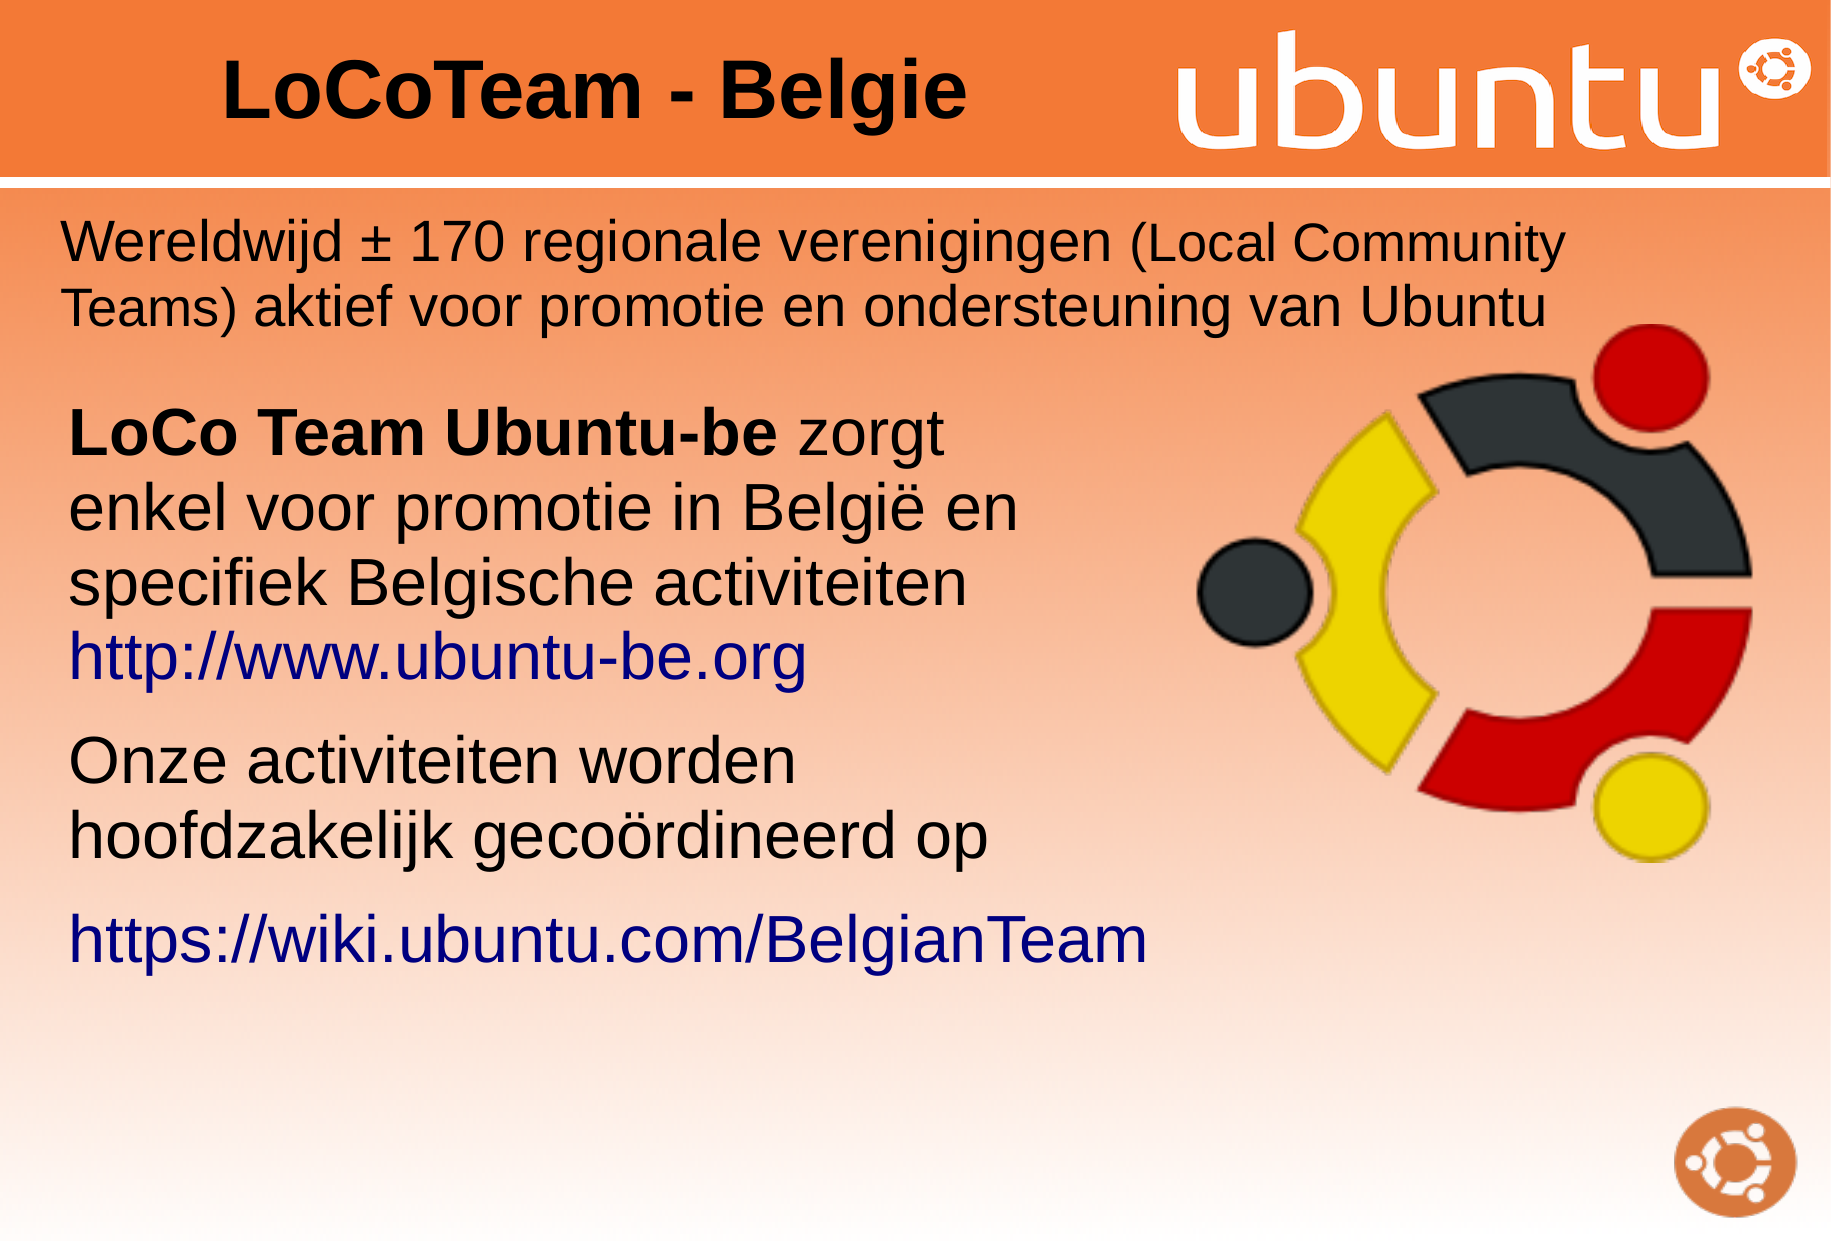

# LoCoTeam - Belgie
Wereldwijd ± 170 regionale verenigingen (Local Community Teams) aktief voor promotie en ondersteuning van Ubuntu
LoCo Team Ubuntu-be zorgt
enkel voor promotie in België en
specifiek Belgische activiteiten
http://www.ubuntu-be.org
Onze activiteiten worden
hoofdzakelijk gecoördineerd op
https://wiki.ubuntu.com/BelgianTeam